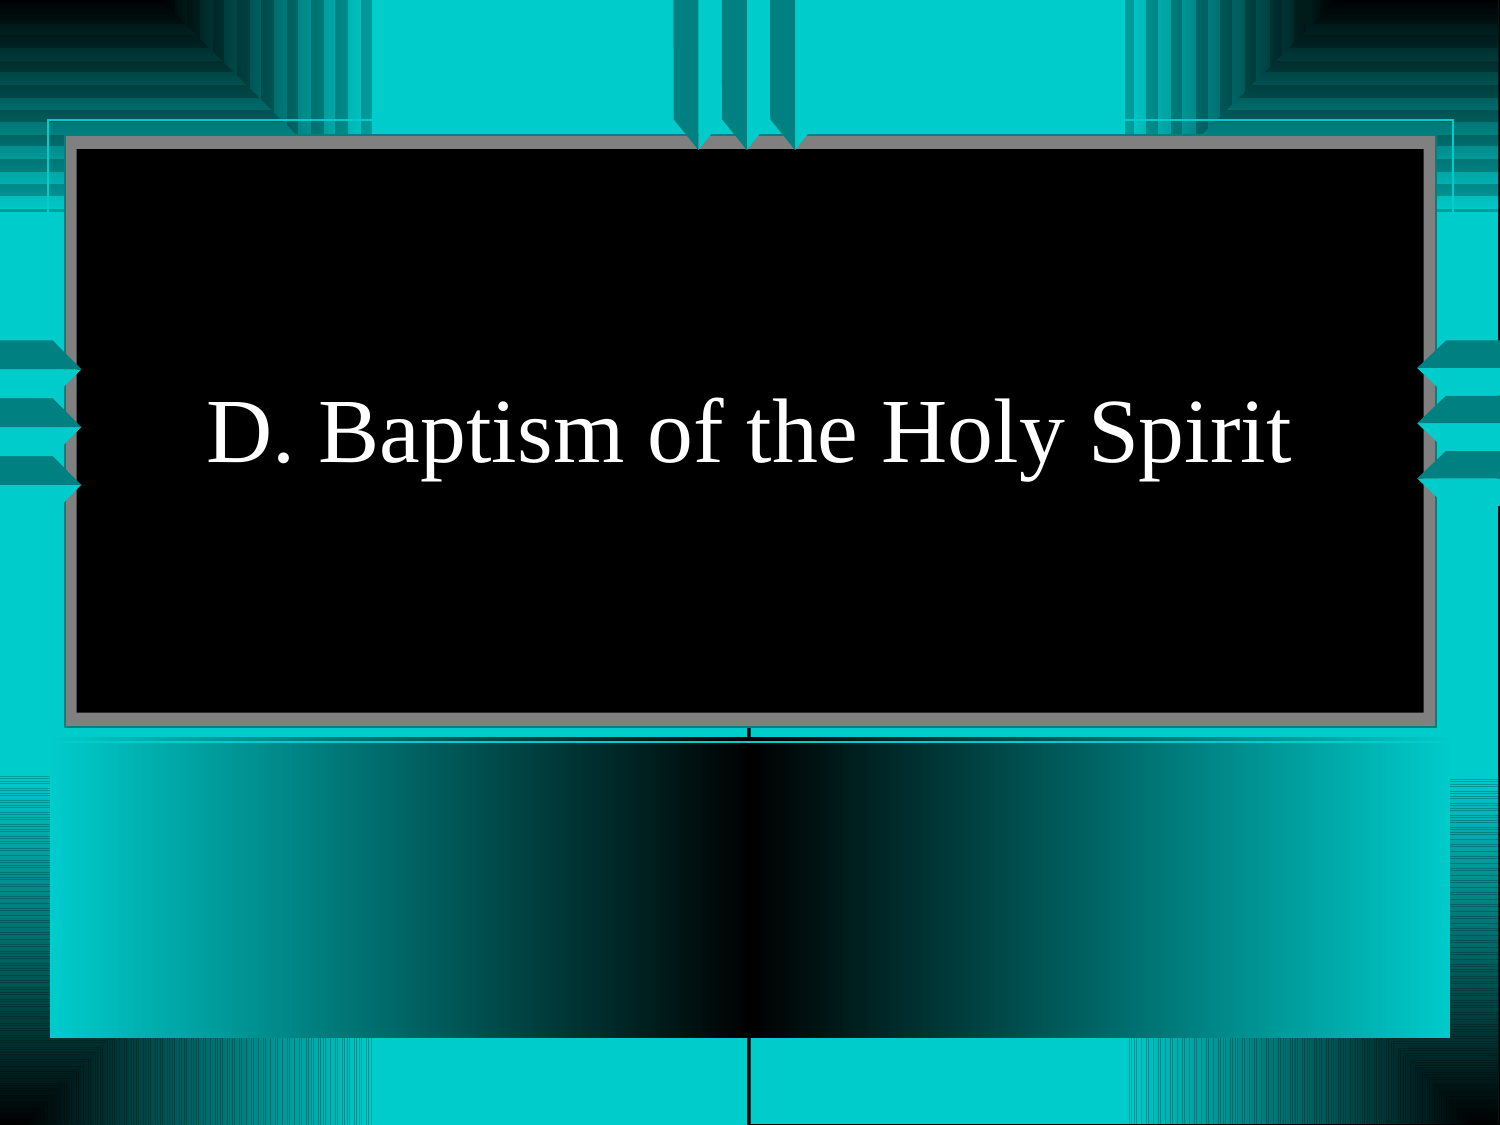

# D. Baptism of the Holy Spirit